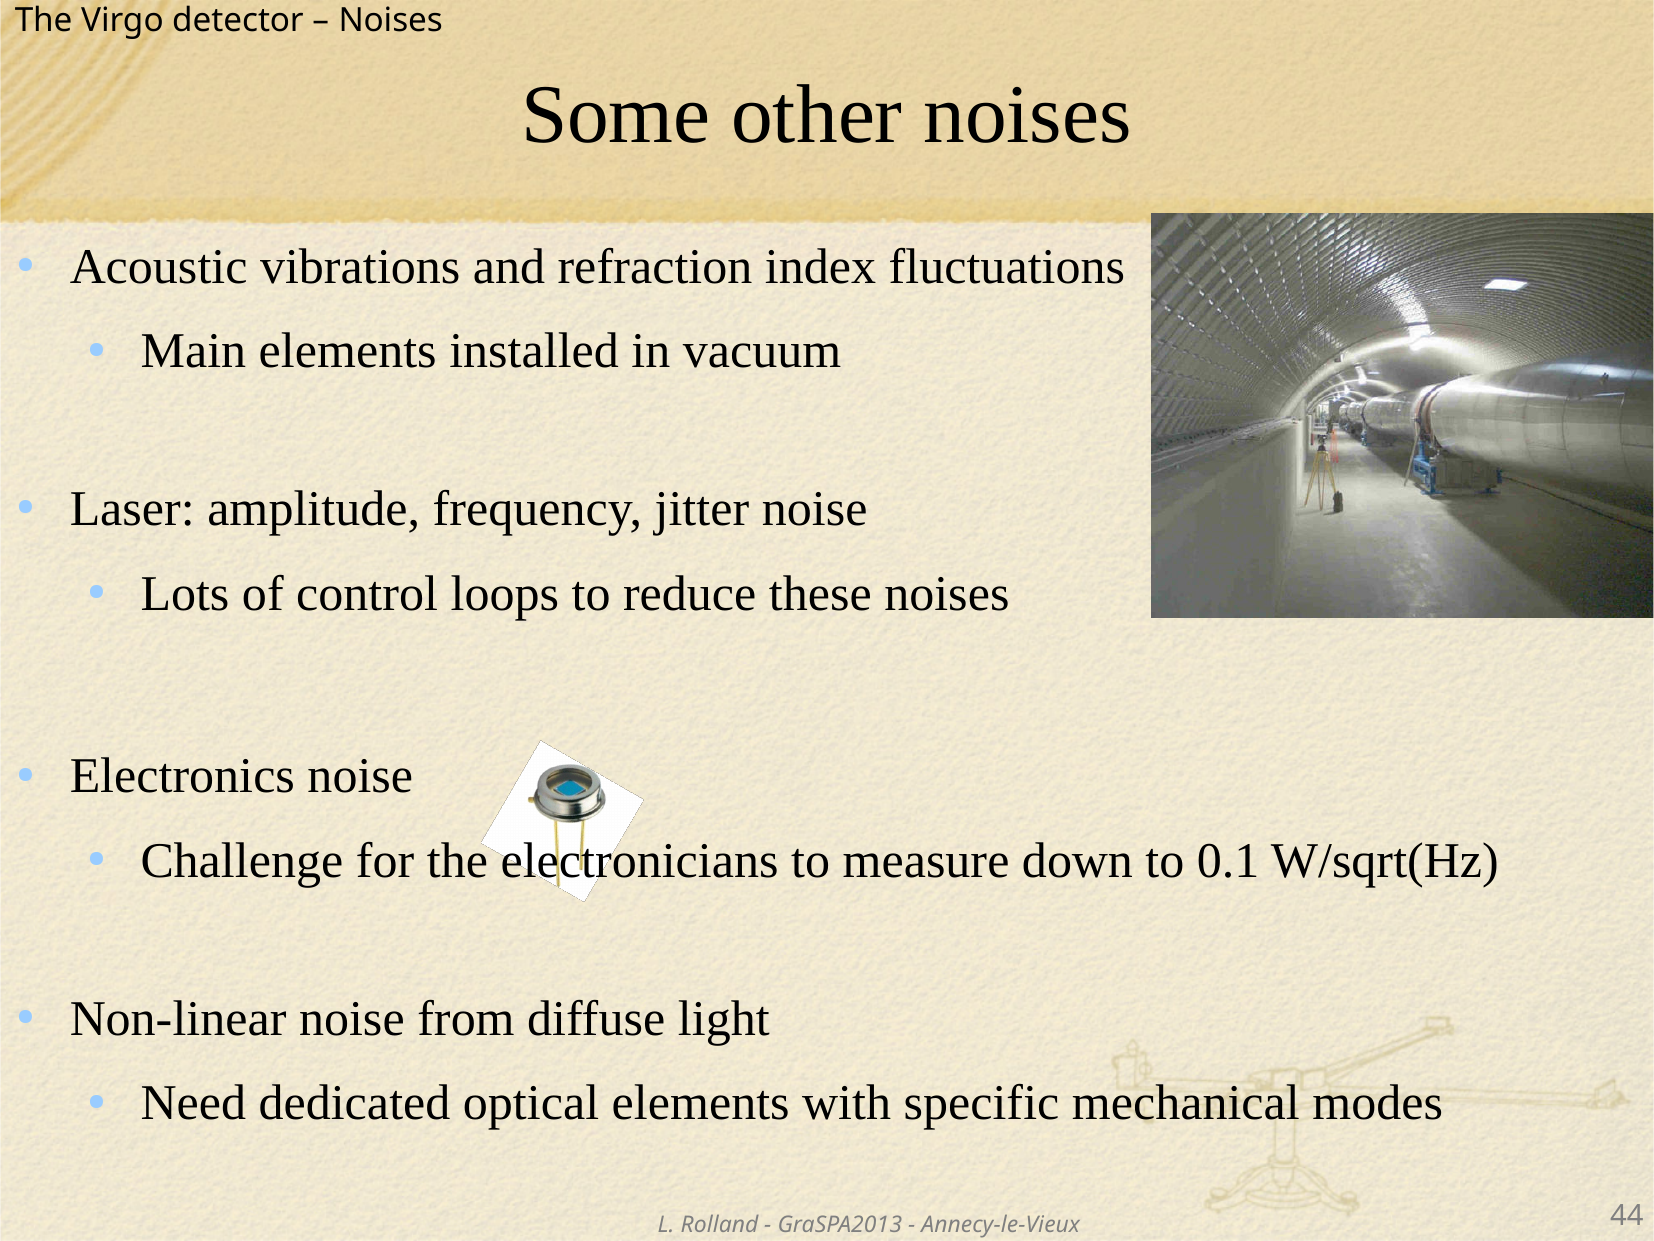

The Virgo detector – Noises
# Some other noises
Acoustic vibrations and refraction index fluctuations
Main elements installed in vacuum
Laser: amplitude, frequency, jitter noise
Lots of control loops to reduce these noises
Electronics noise
Challenge for the electronicians to measure down to 0.1 W/sqrt(Hz)
Non-linear noise from diffuse light
Need dedicated optical elements with specific mechanical modes